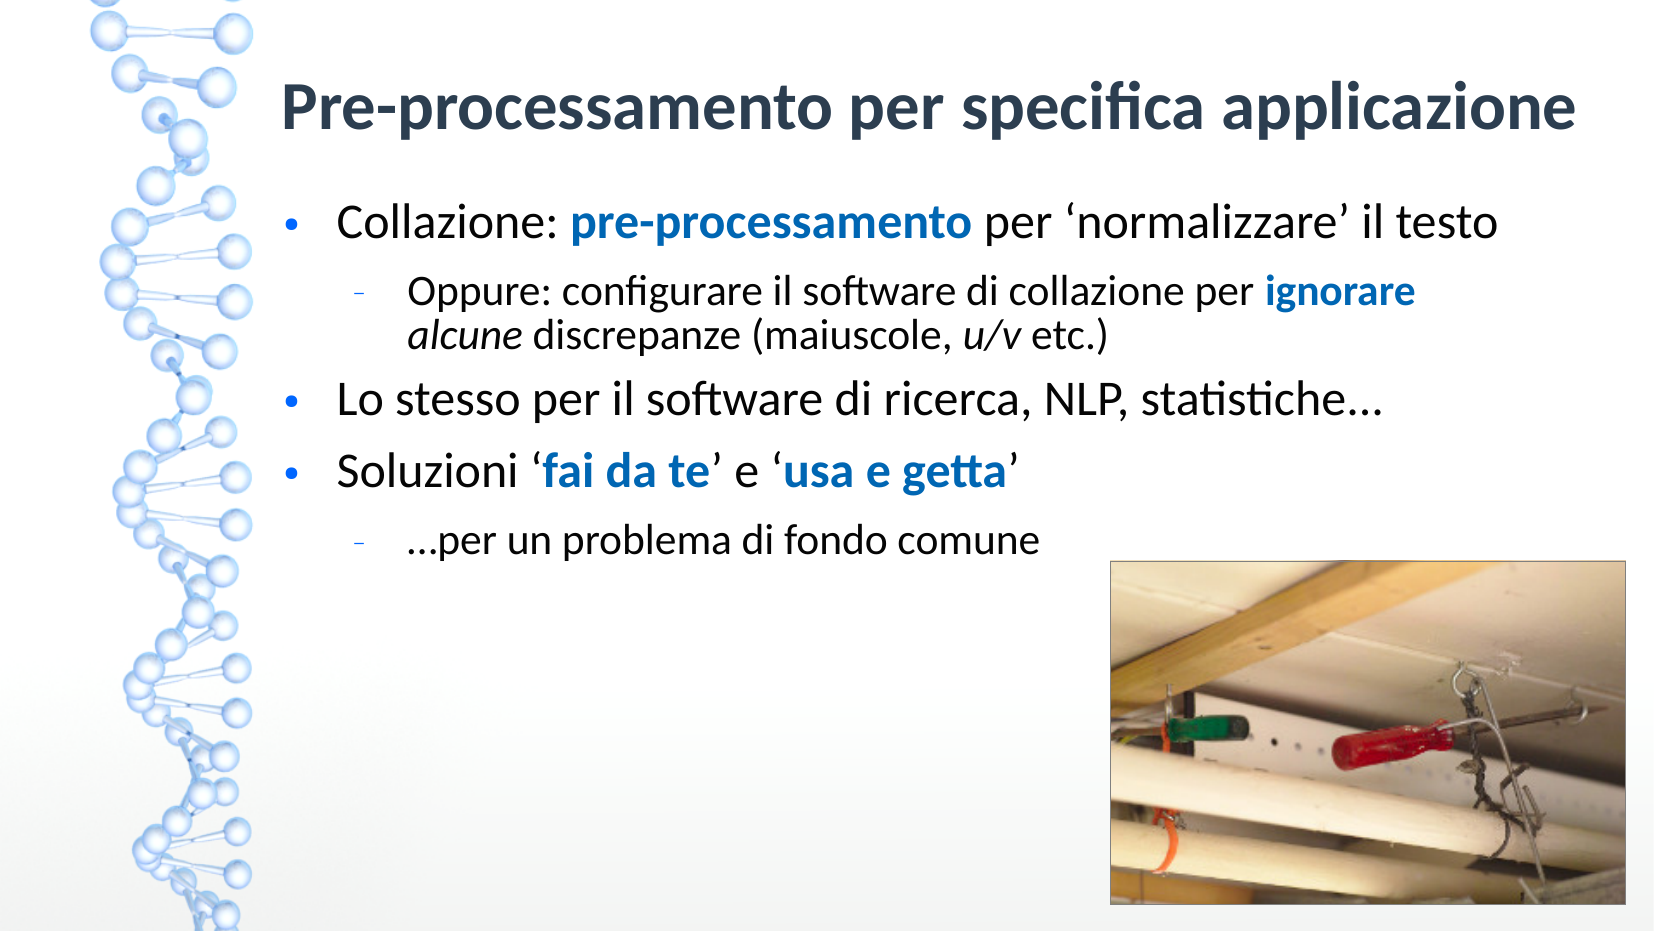

# Pre-processamento per specifica applicazione
Collazione: pre-processamento per ‘normalizzare’ il testo
Oppure: configurare il software di collazione per ignorare alcune discrepanze (maiuscole, u/v etc.)
Lo stesso per il software di ricerca, NLP, statistiche...
Soluzioni ‘fai da te’ e ‘usa e getta’
…per un problema di fondo comune